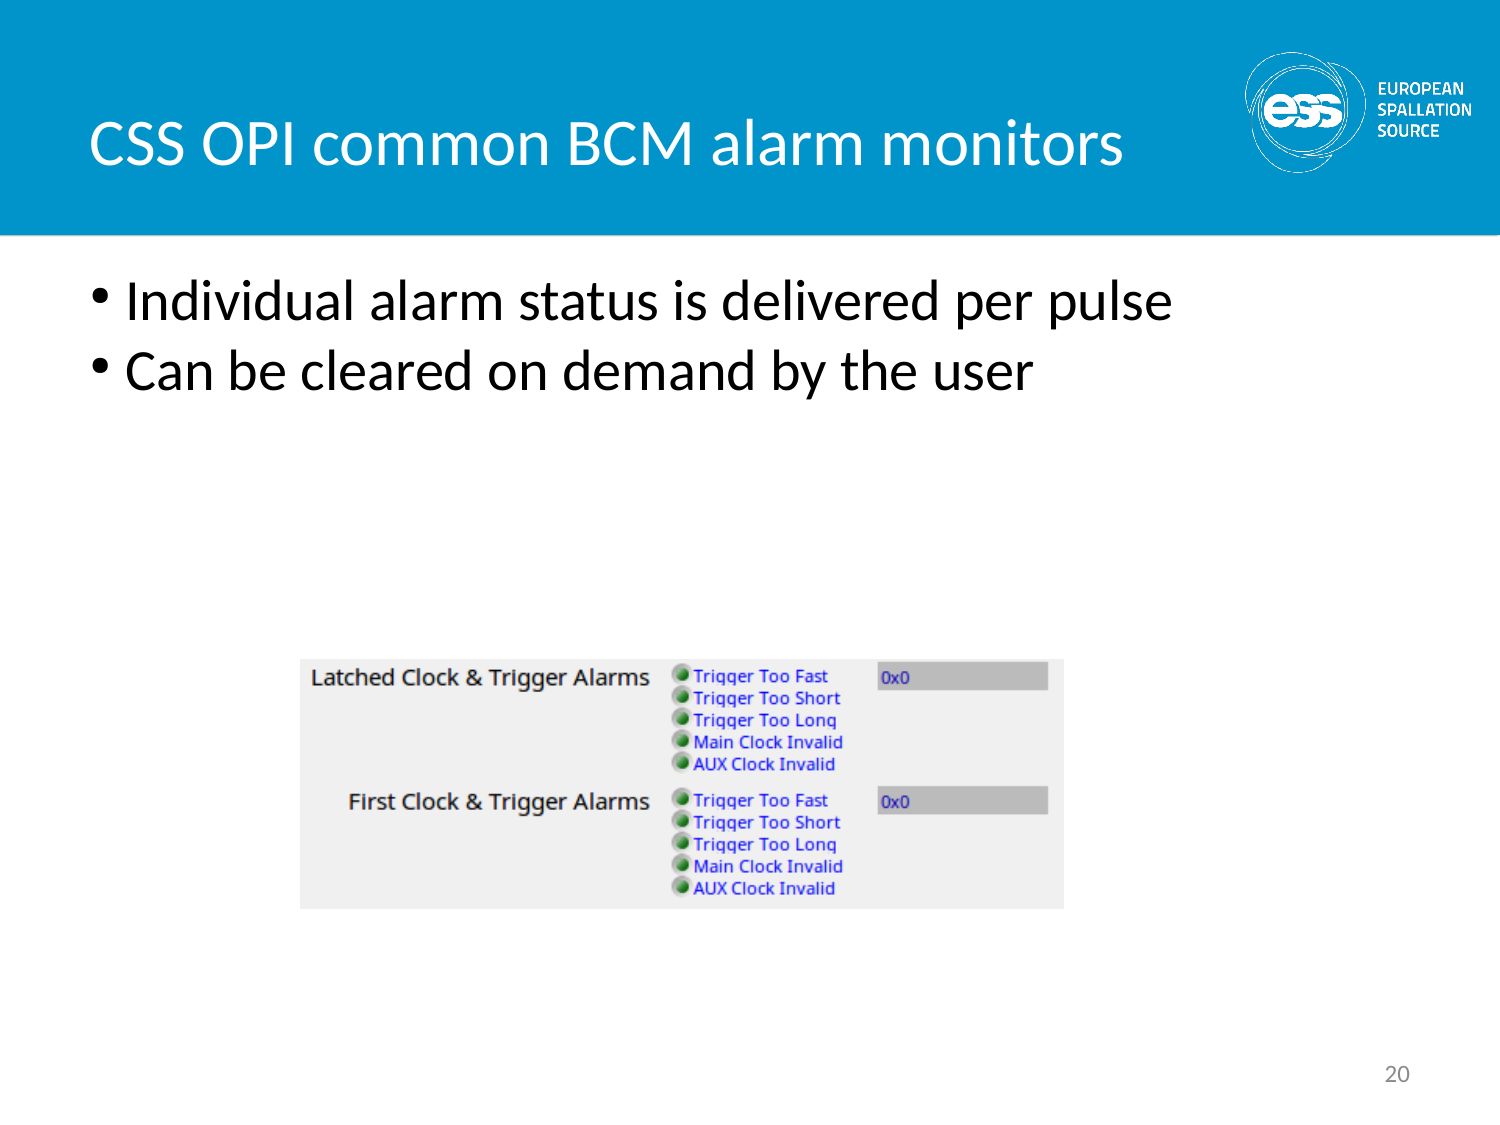

CSS OPI common BCM alarm monitors
Individual alarm status is delivered per pulse
Can be cleared on demand by the user